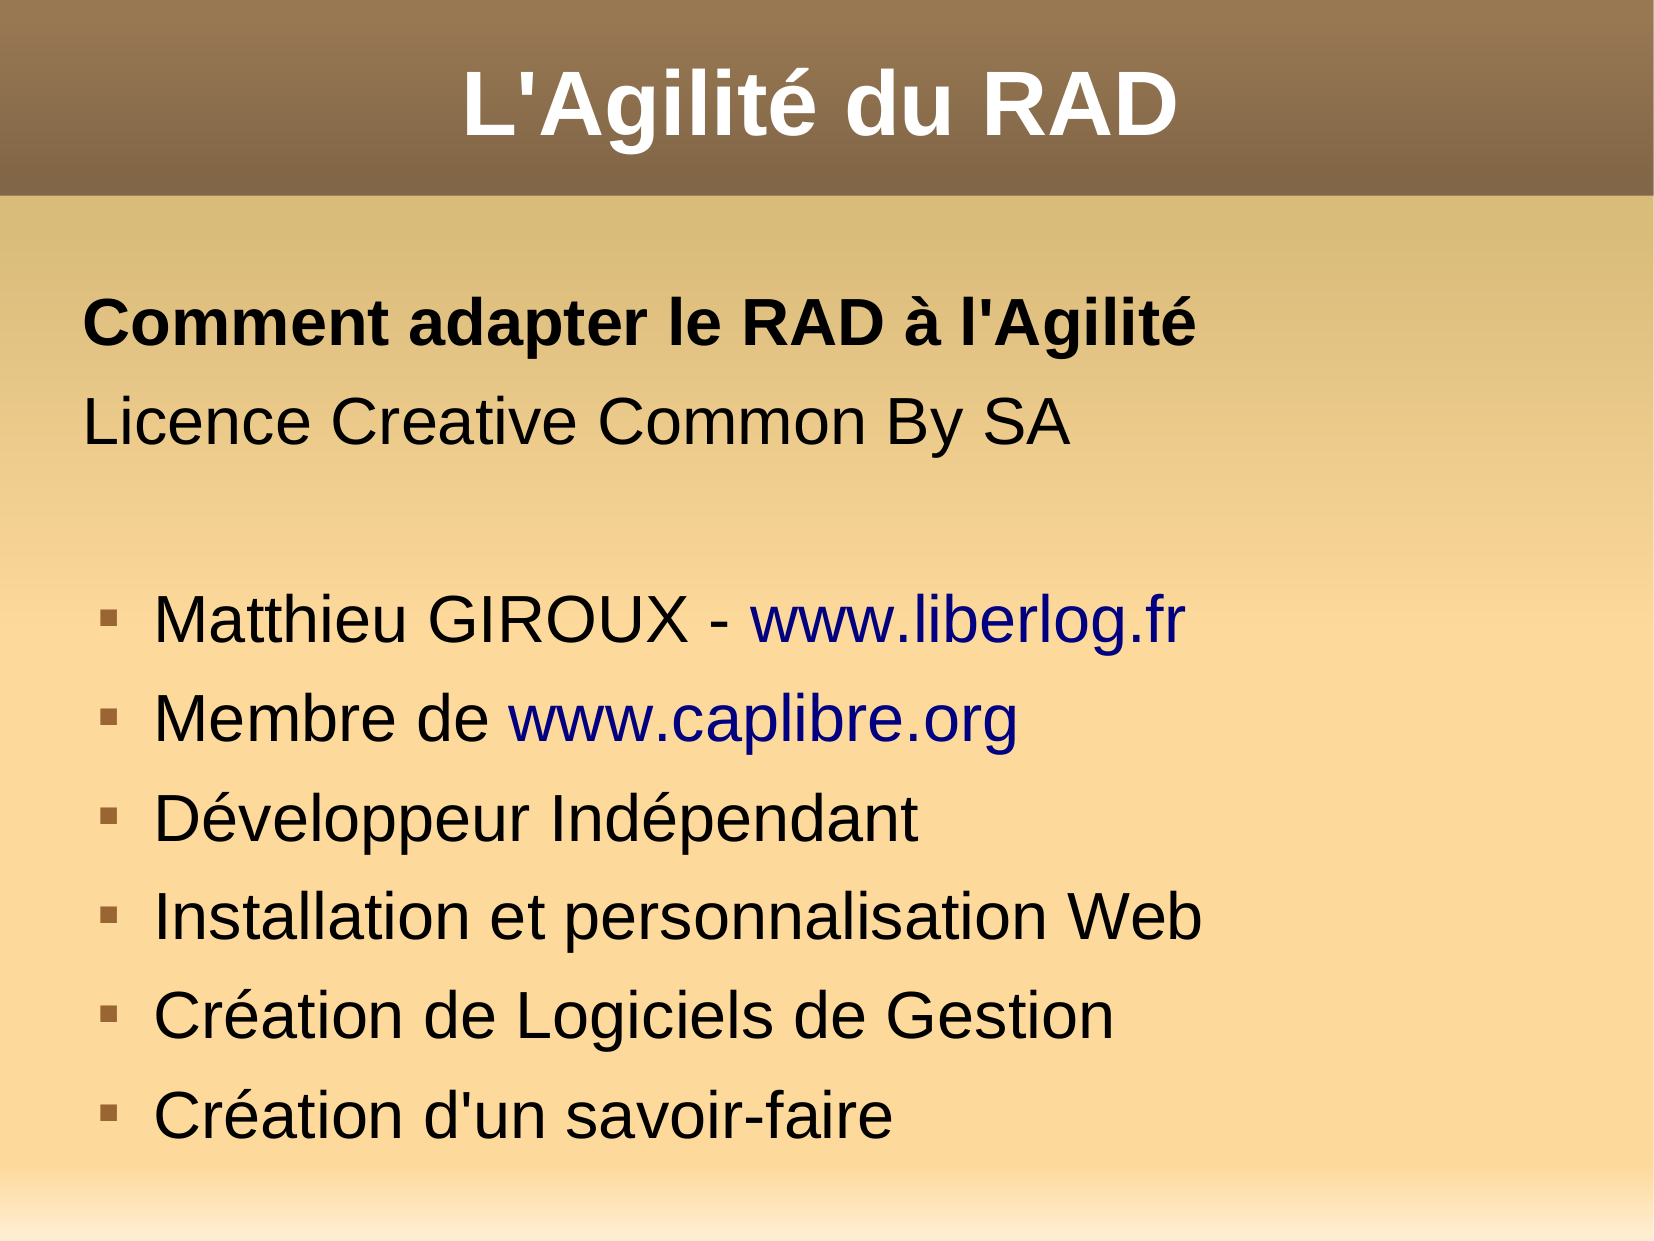

# L'Agilité du RAD
Comment adapter le RAD à l'Agilité
Licence Creative Common By SA
Matthieu GIROUX - www.liberlog.fr
Membre de www.caplibre.org
Développeur Indépendant
Installation et personnalisation Web
Création de Logiciels de Gestion
Création d'un savoir-faire